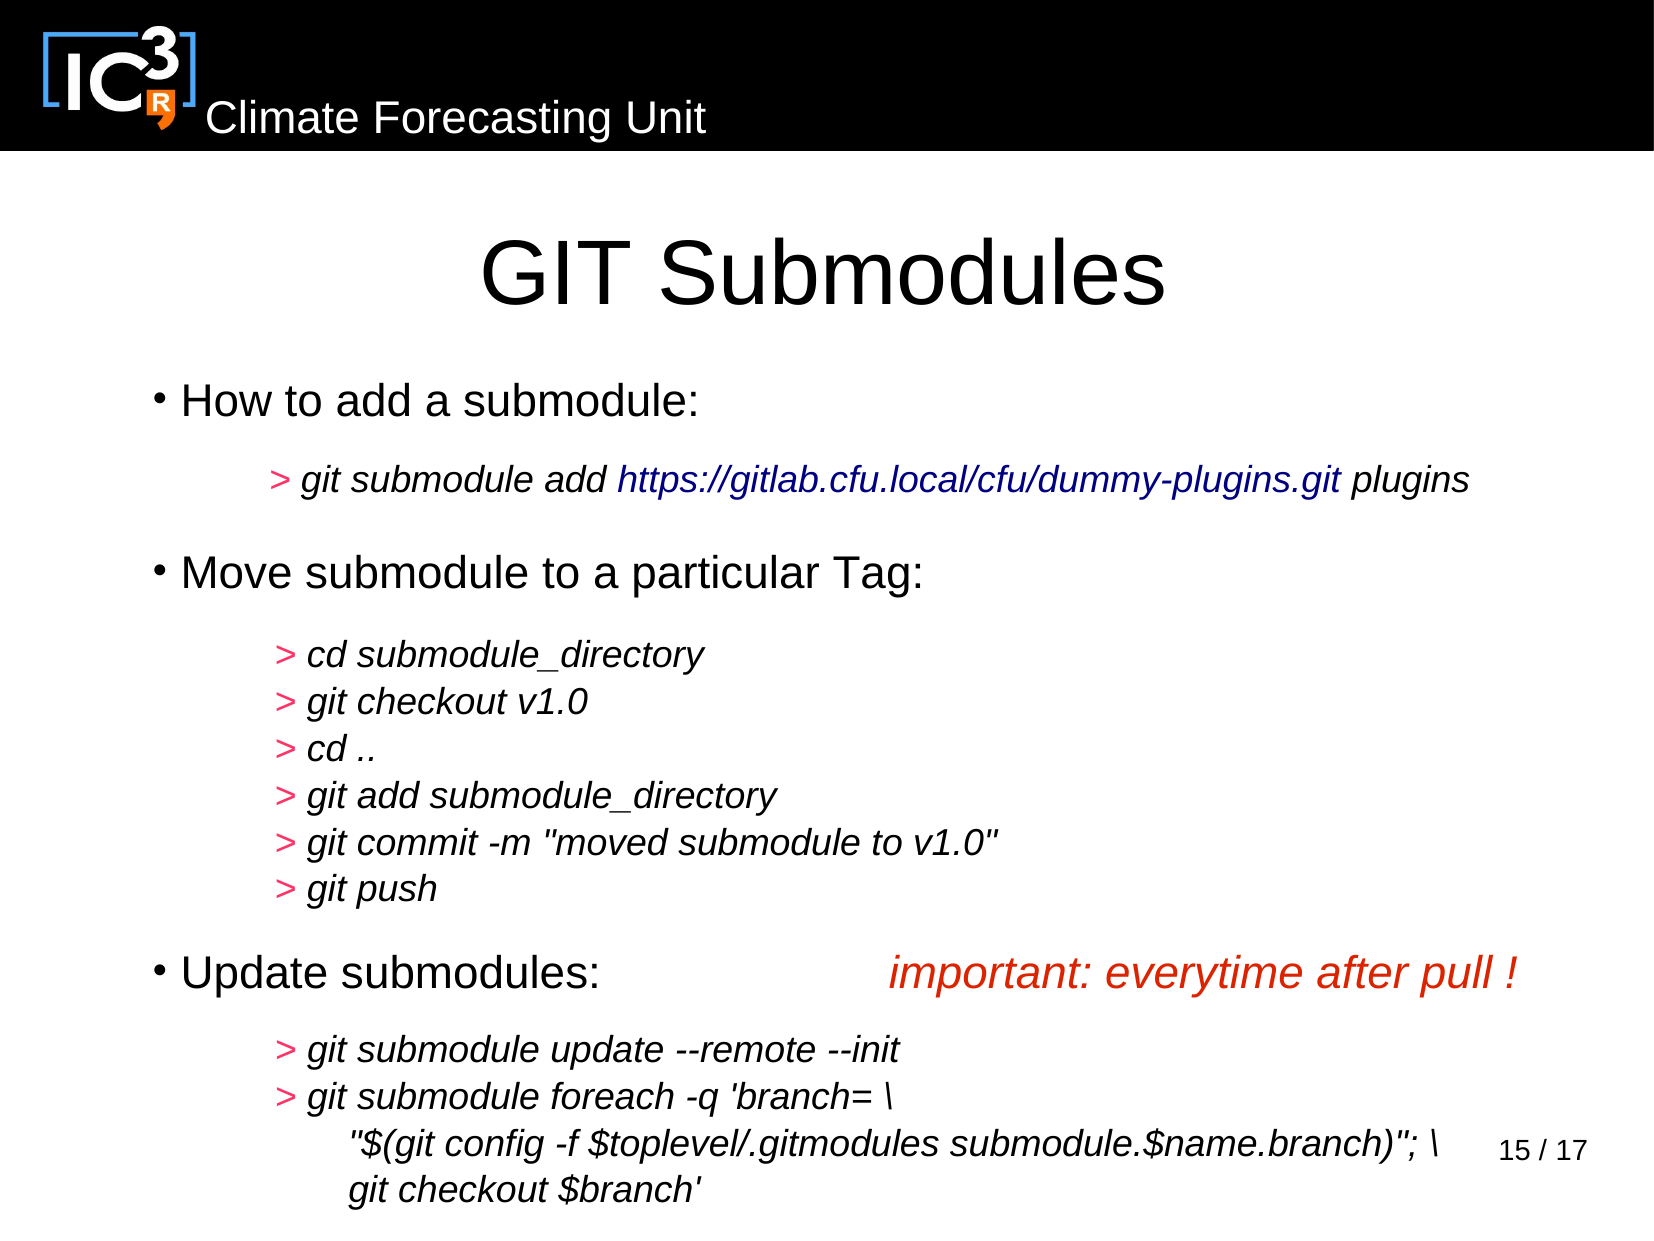

GIT Submodules
 How to add a submodule:
 Move submodule to a particular Tag:
 Update submodules:				important: everytime after pull !
> git submodule add https://gitlab.cfu.local/cfu/dummy-plugins.git plugins
> cd submodule_directory
> git checkout v1.0
> cd ..
> git add submodule_directory
> git commit -m "moved submodule to v1.0"
> git push
> git submodule update --remote --init
> git submodule foreach -q 'branch= \
	"$(git config -f $toplevel/.gitmodules submodule.$name.branch)"; \
	git checkout $branch'
15